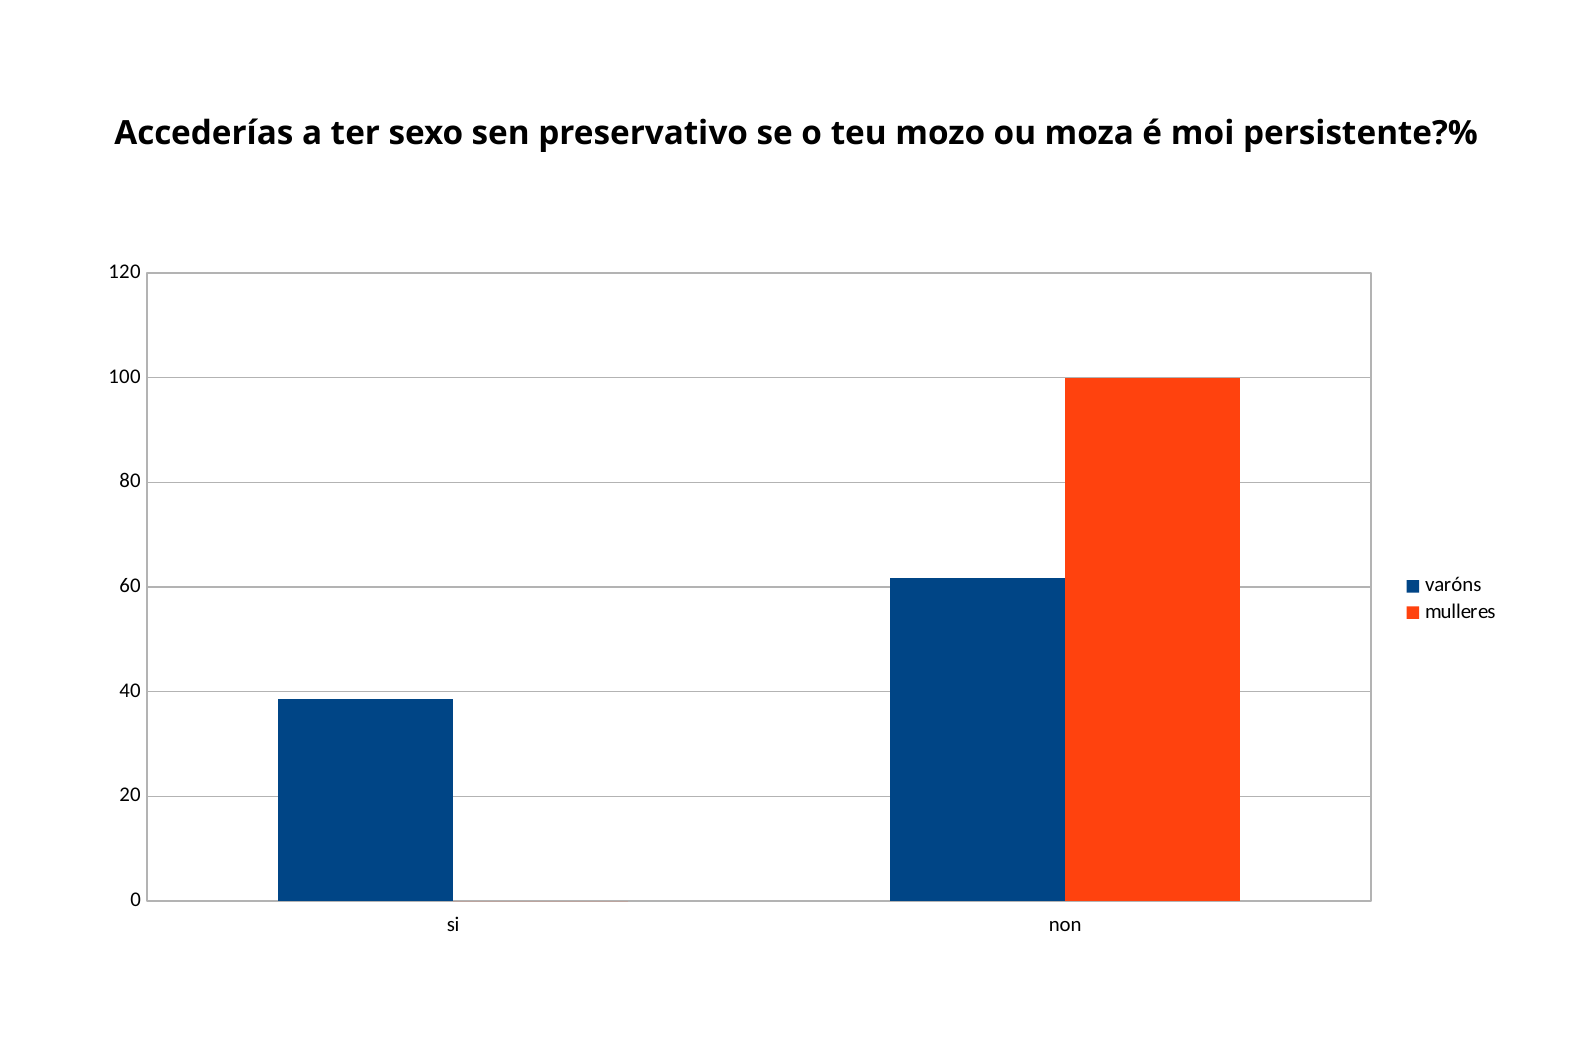

# Accederías a ter sexo sen preservativo se o teu mozo ou moza é moi persistente?%
### Chart
| Category | varóns | mulleres |
|---|---|---|
| si | 38.63 | 0.0 |
| non | 61.63 | 100.0 |